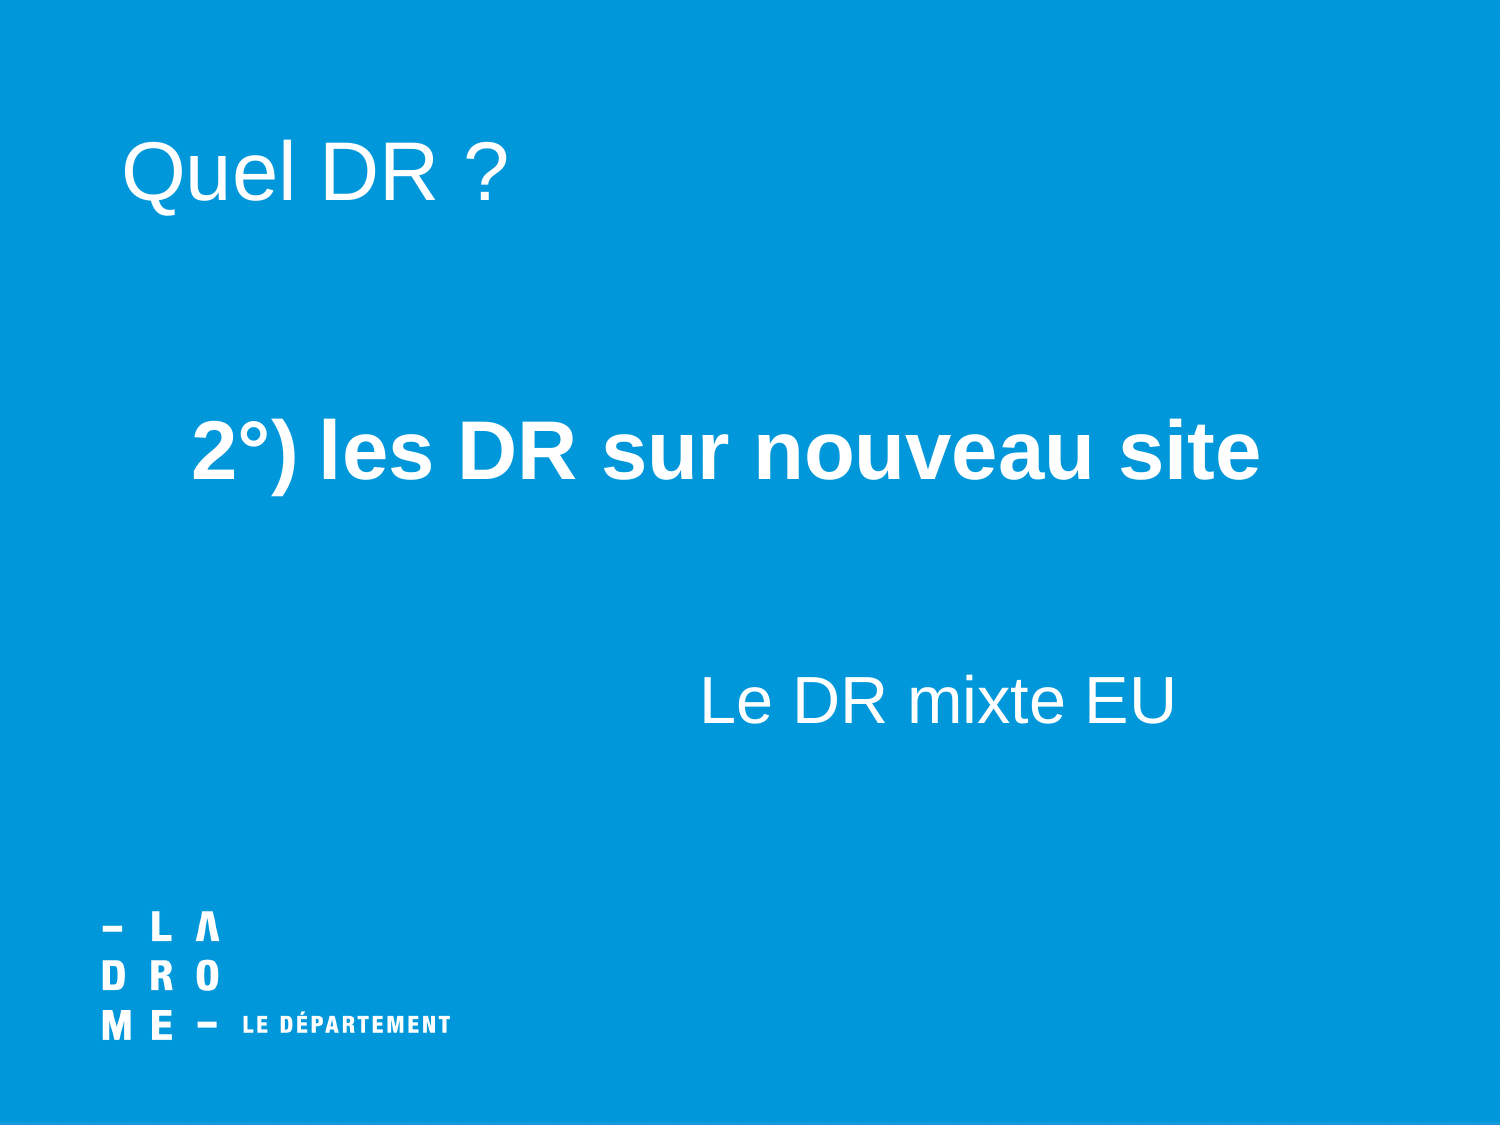

Quel DR ?
2°) les DR sur nouveau site
Le DR mixte EU